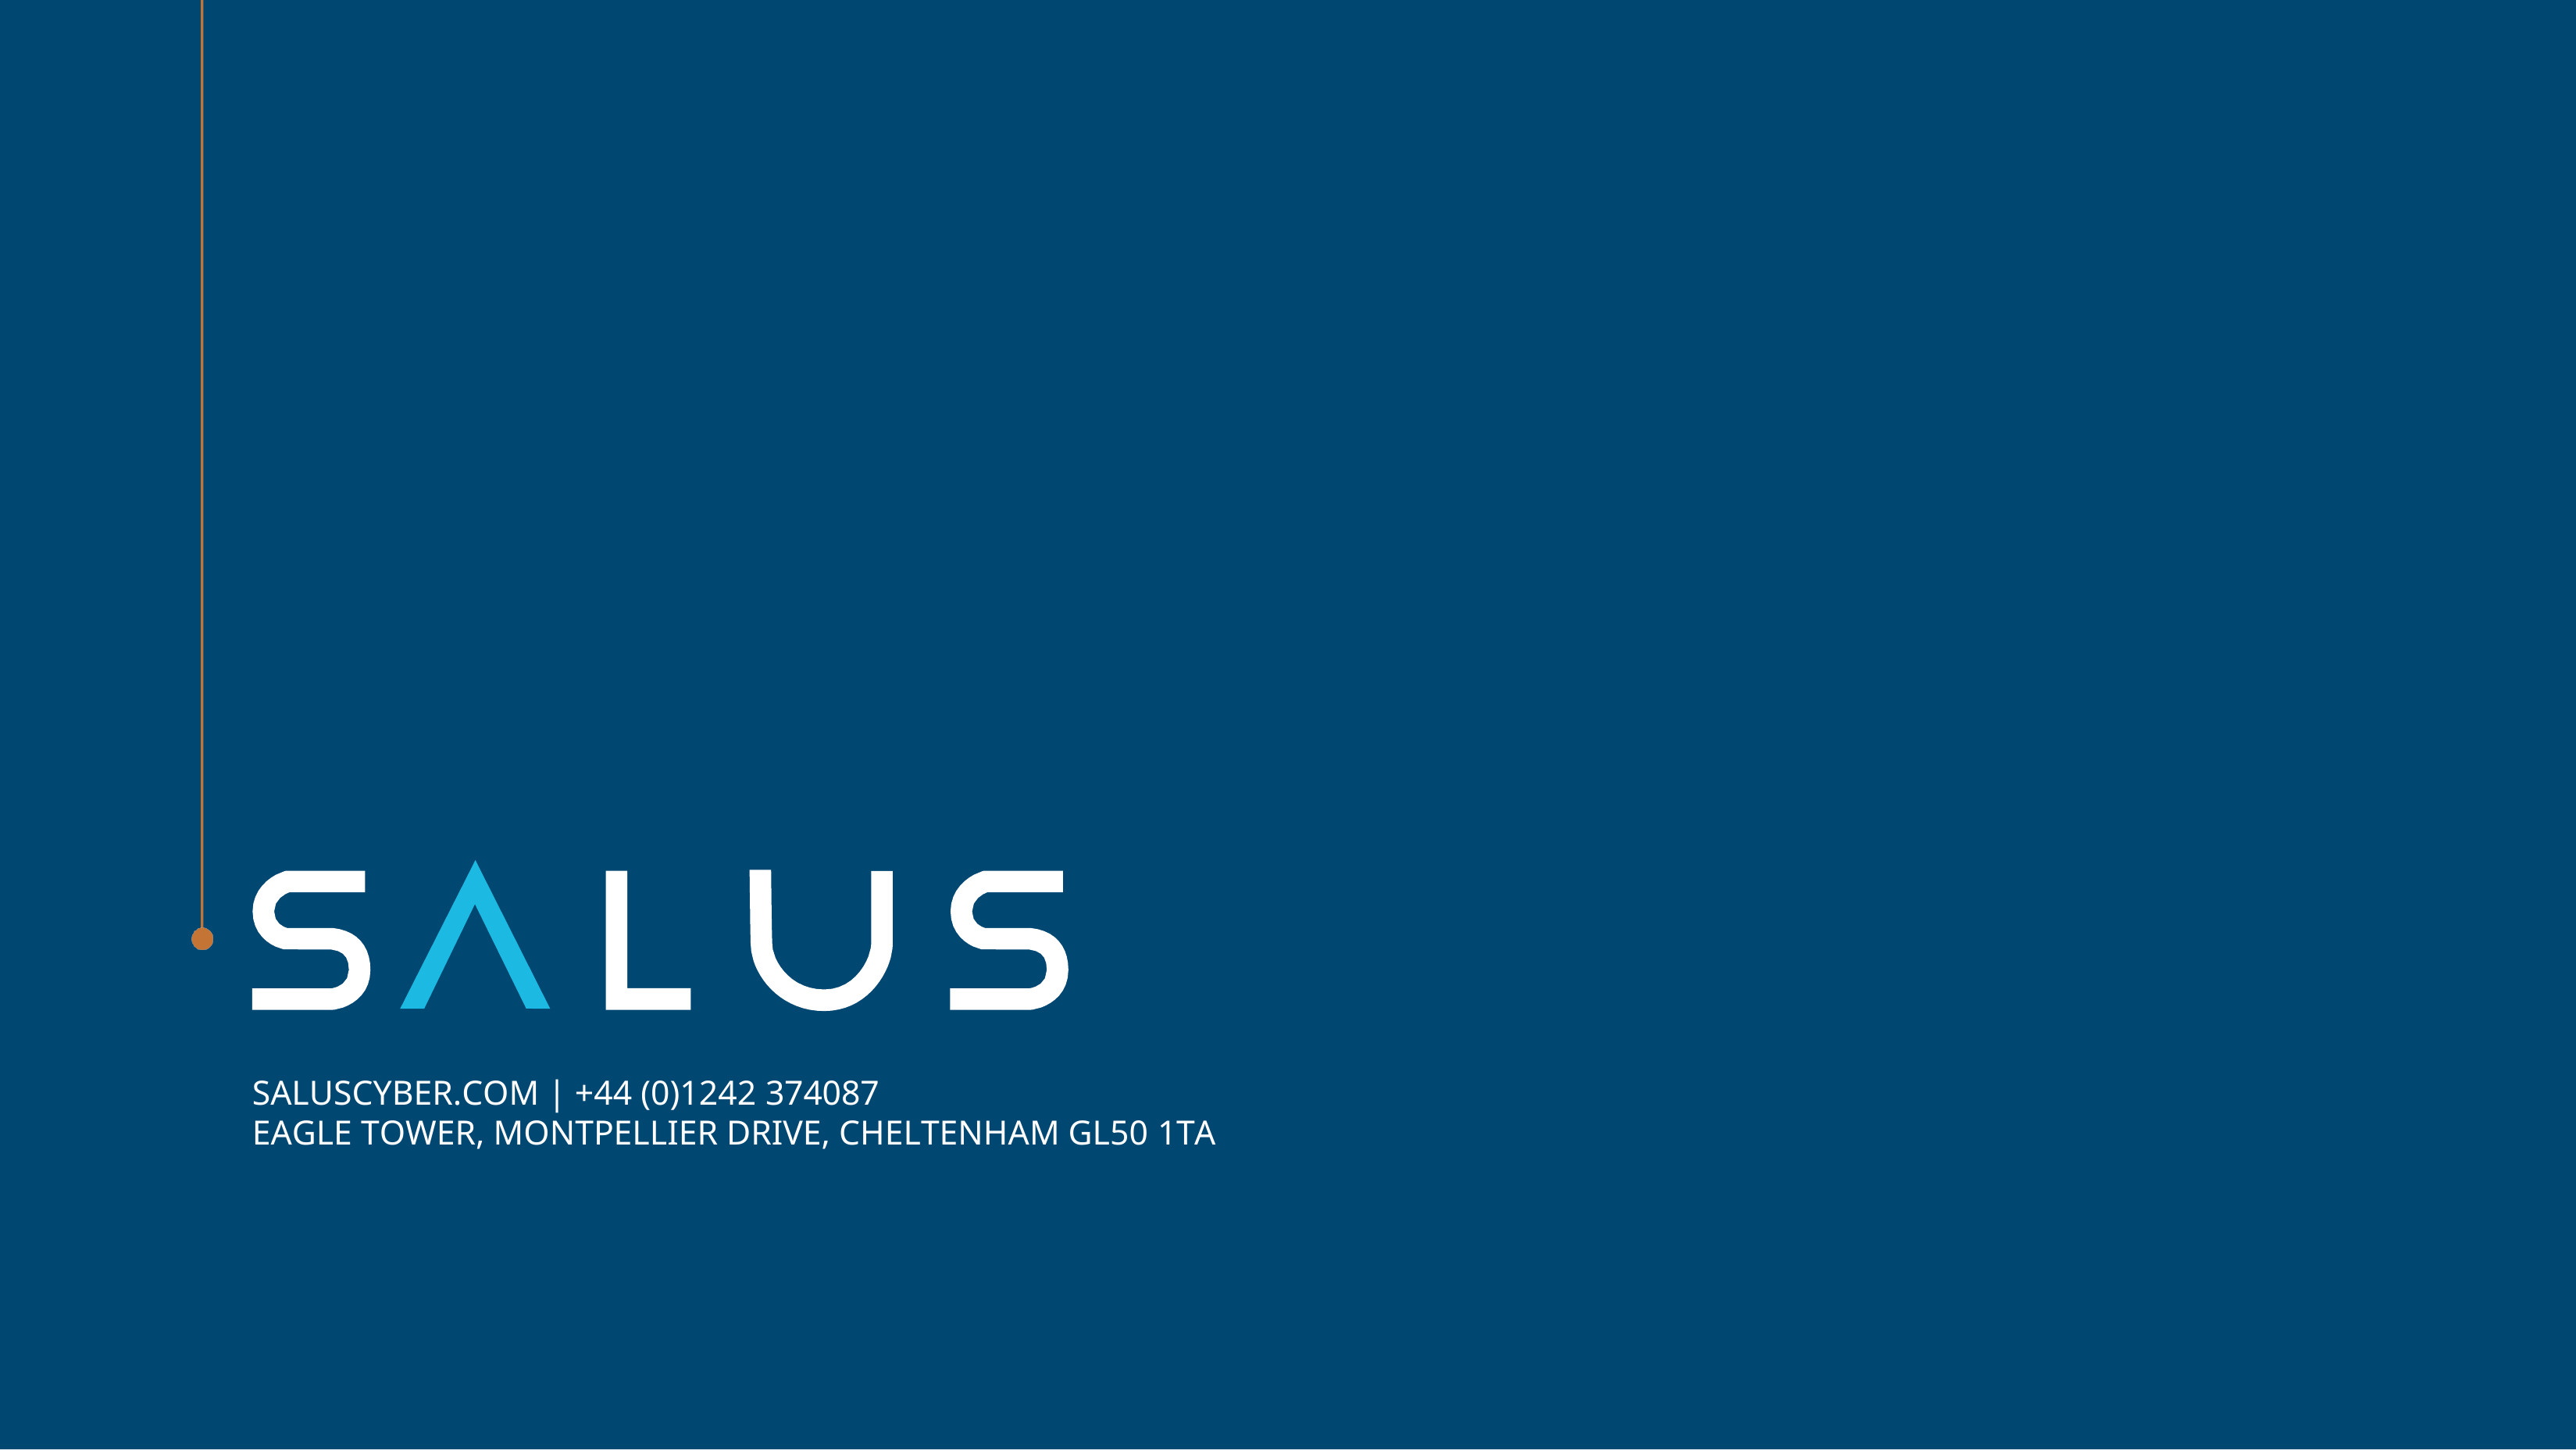

SALUSCYBER.COM | +44 (0)1242 374087
EAGLE TOWER, MONTPELLIER DRIVE, CHELTENHAM GL50 1TA